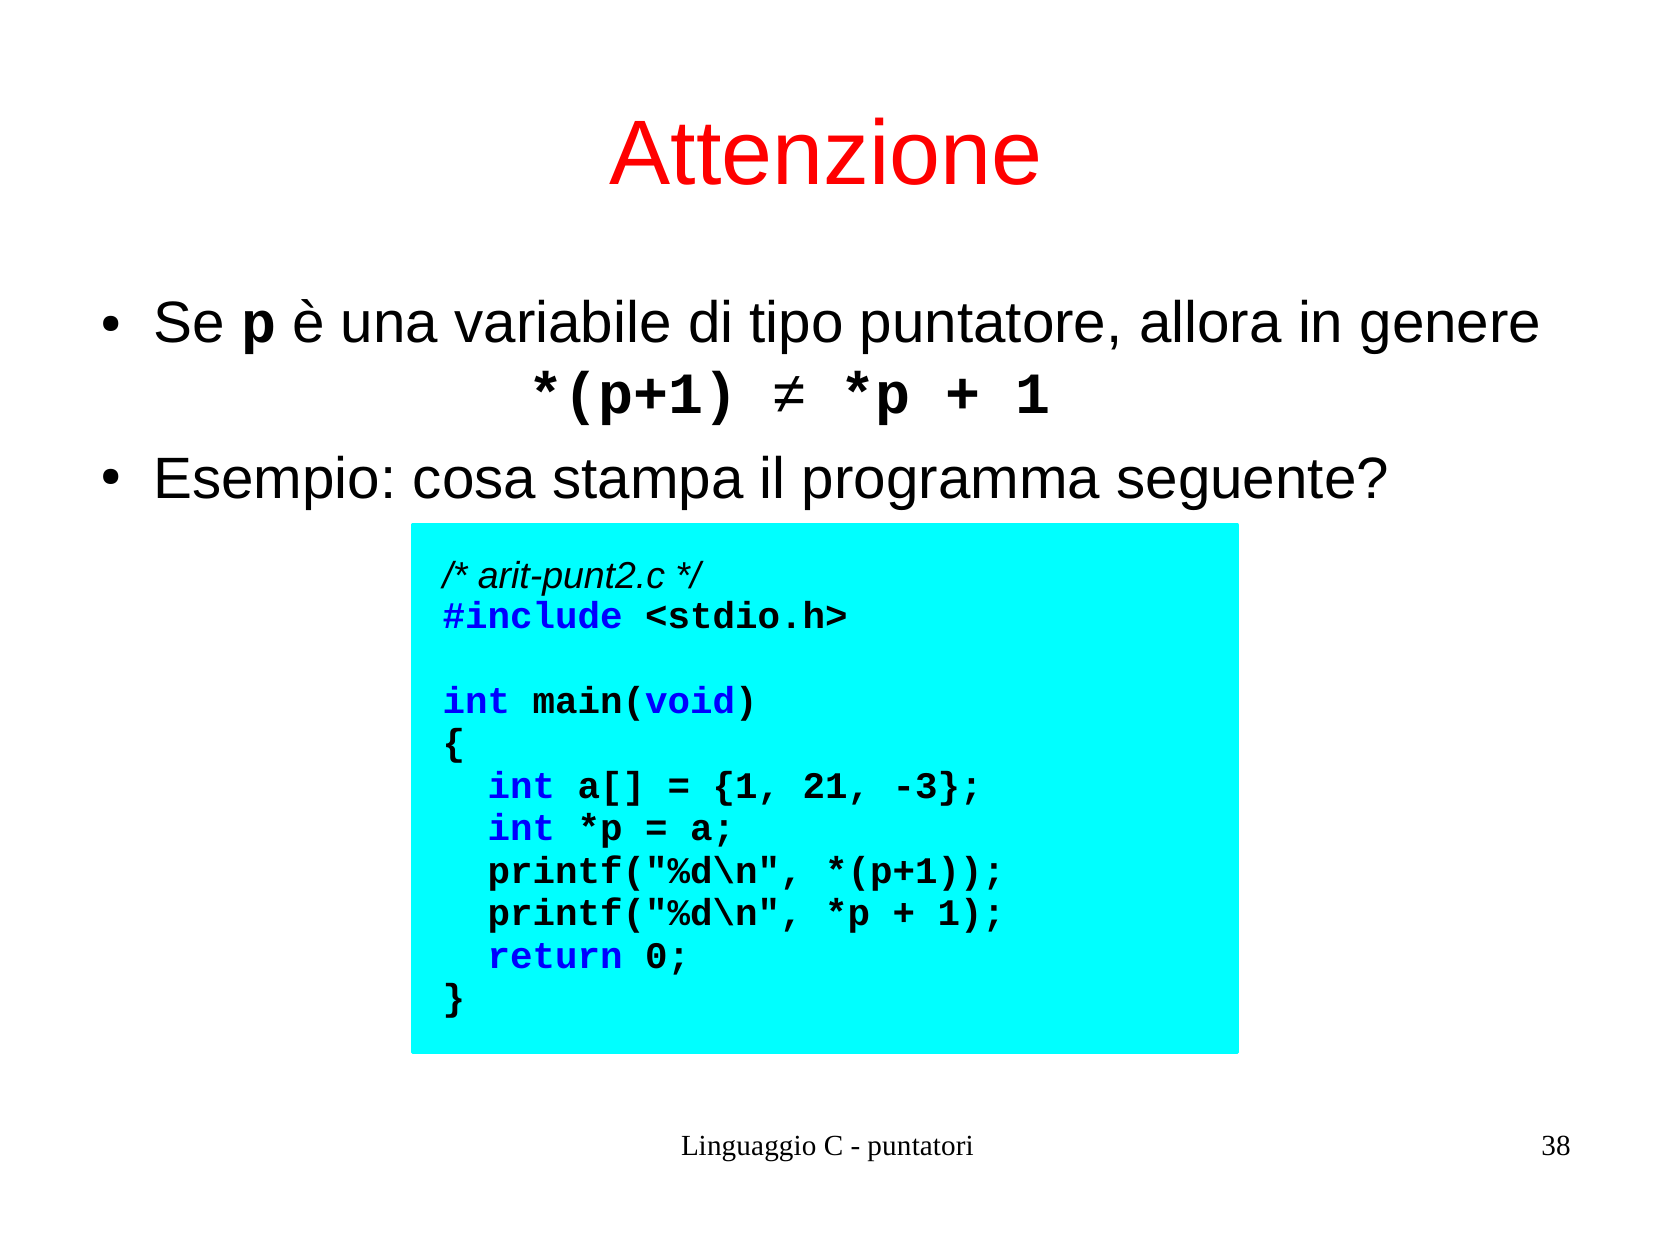

# Attenzione
Se p è una variabile di tipo puntatore, allora in genere
					*(p+1) ≠ *p + 1
Esempio: cosa stampa il programma seguente?
/* arit-punt2.c */
#include <stdio.h>
int main(void)
{
 int a[] = {1, 21, -3};
 int *p = a;
 printf("%d\n", *(p+1));
 printf("%d\n", *p + 1);
 return 0;
}
Linguaggio C - puntatori
38